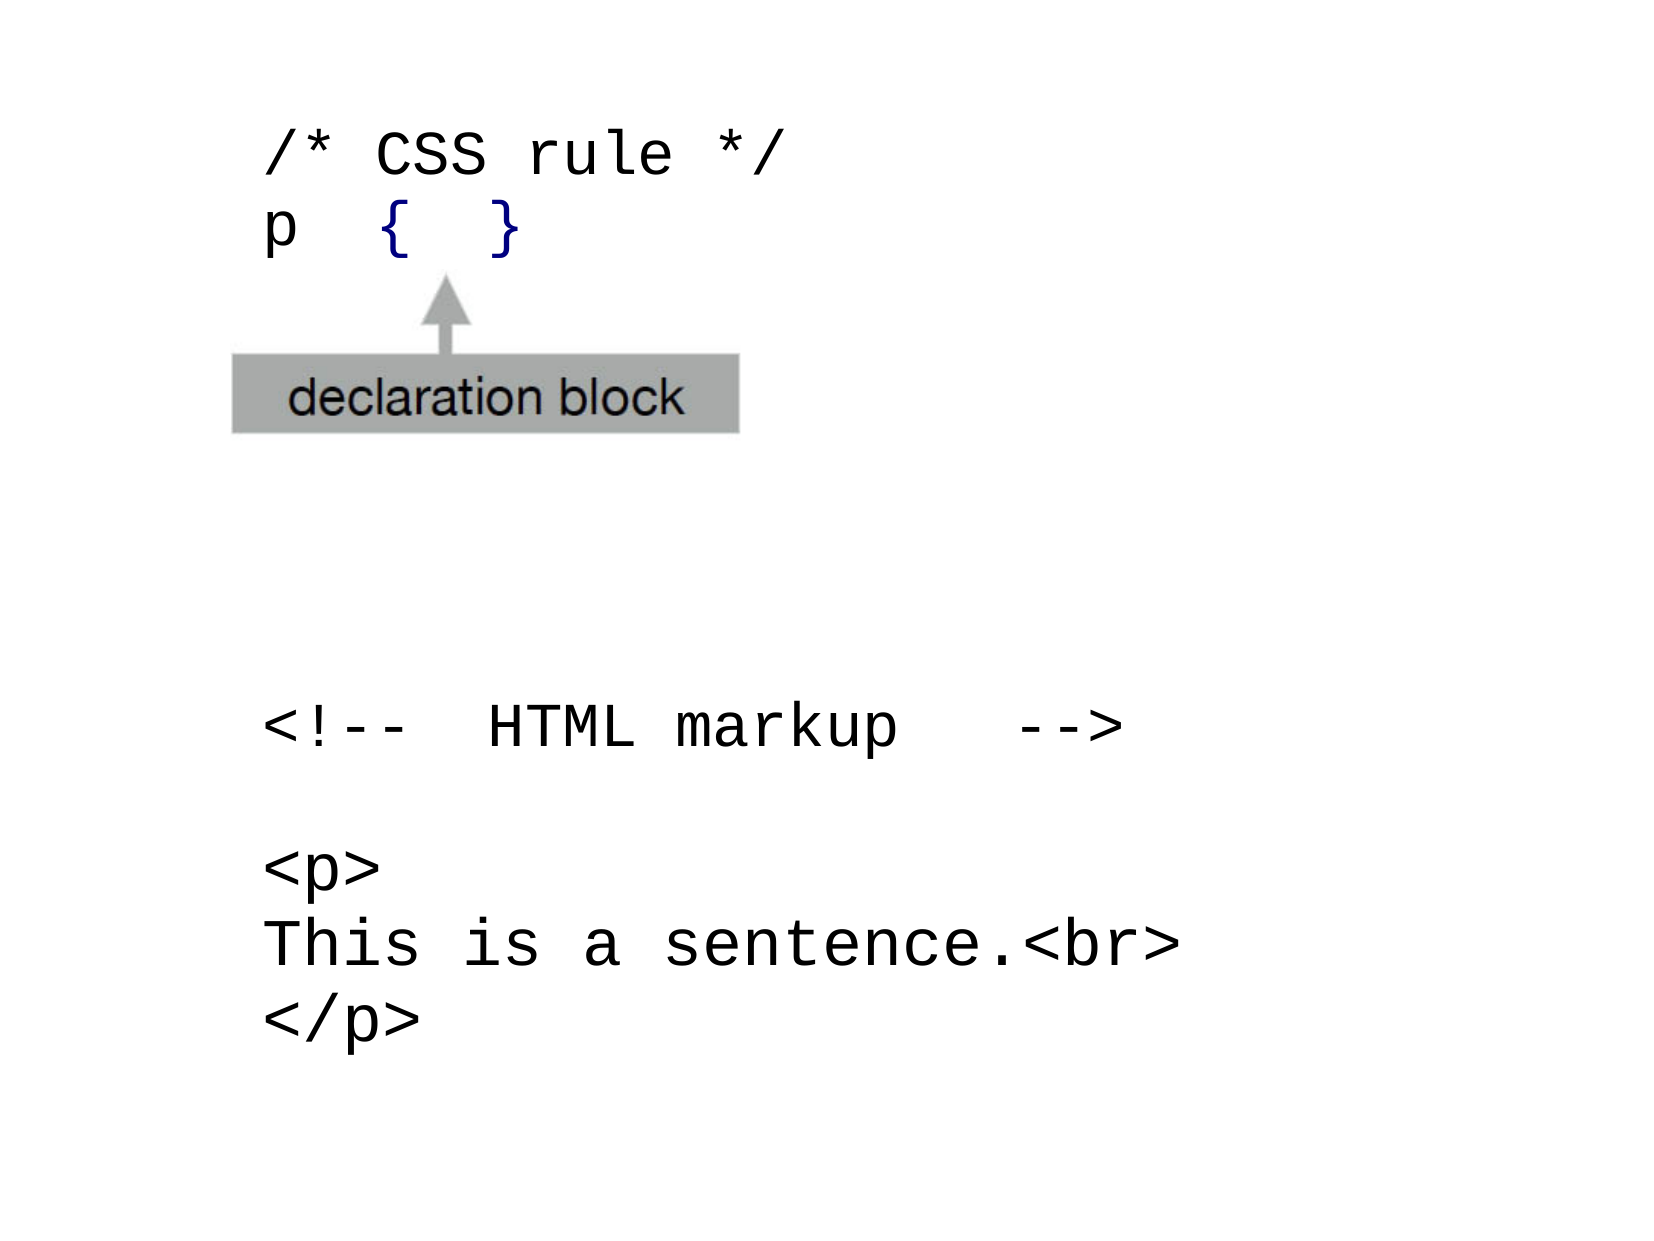

/* CSS rule */
p { }
<!-- HTML markup --> {
<p>
This is a sentence.<br>
</p>